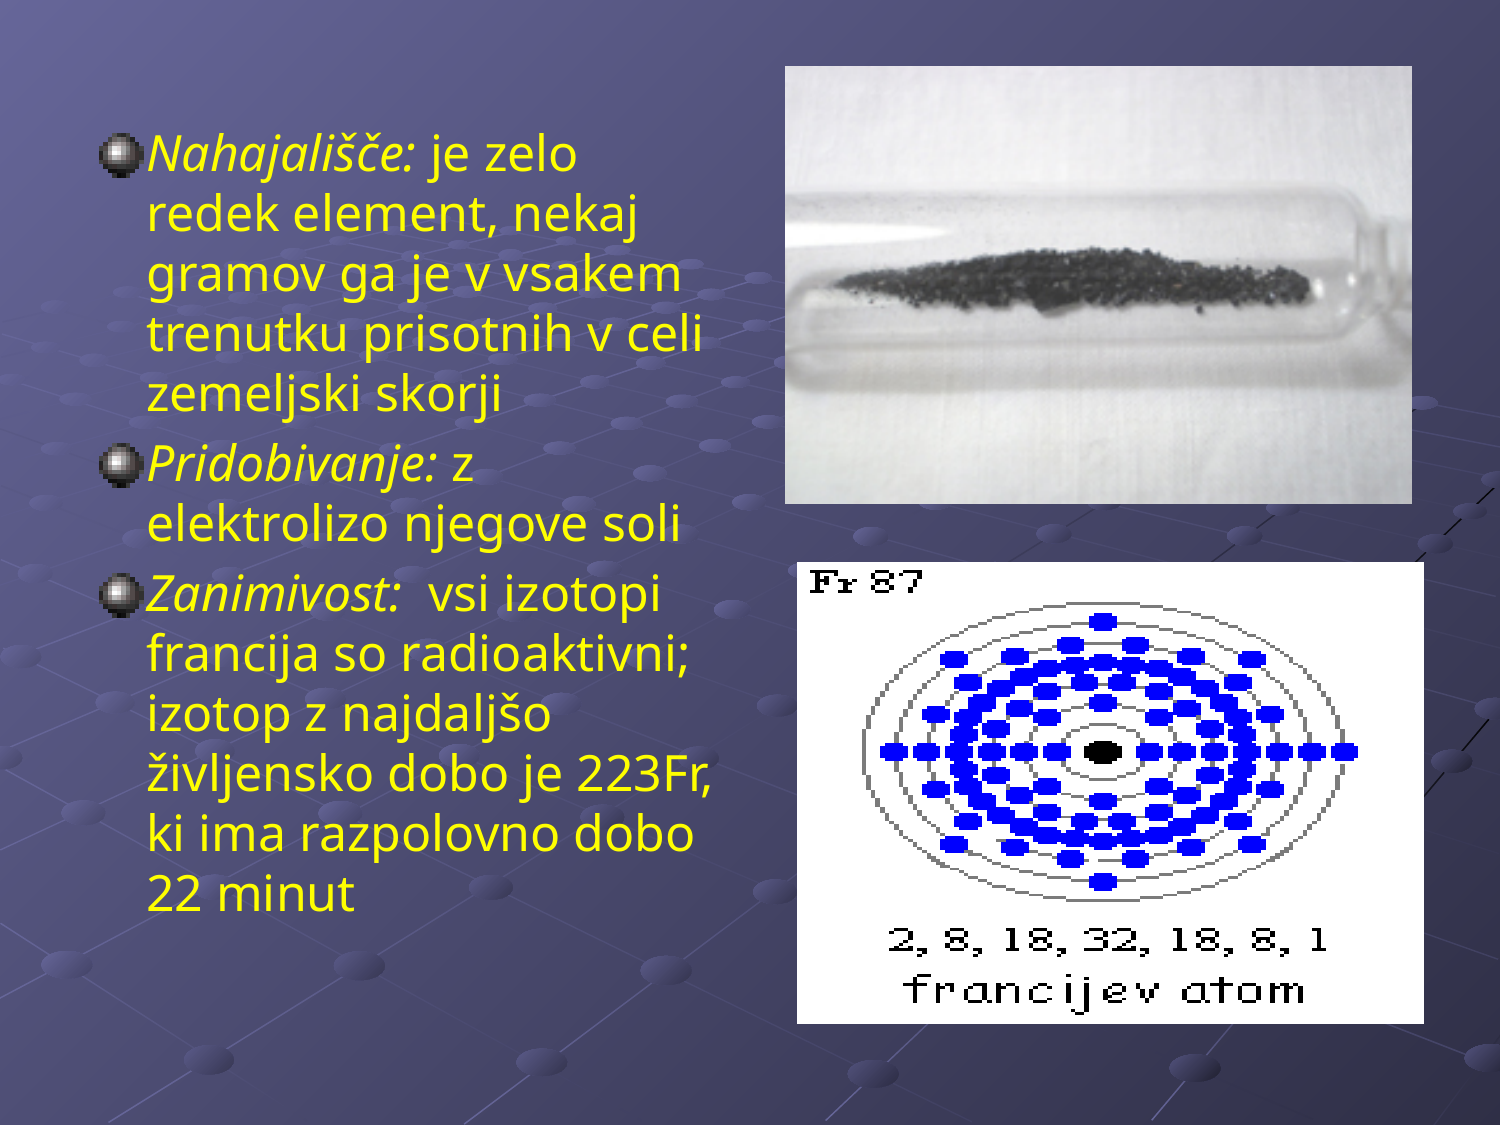

# Nahajališče: je zelo redek element, nekaj gramov ga je v vsakem trenutku prisotnih v celi zemeljski skorji
Pridobivanje: z elektrolizo njegove soli
Zanimivost: vsi izotopi francija so radioaktivni; izotop z najdaljšo življensko dobo je 223Fr, ki ima razpolovno dobo 22 minut